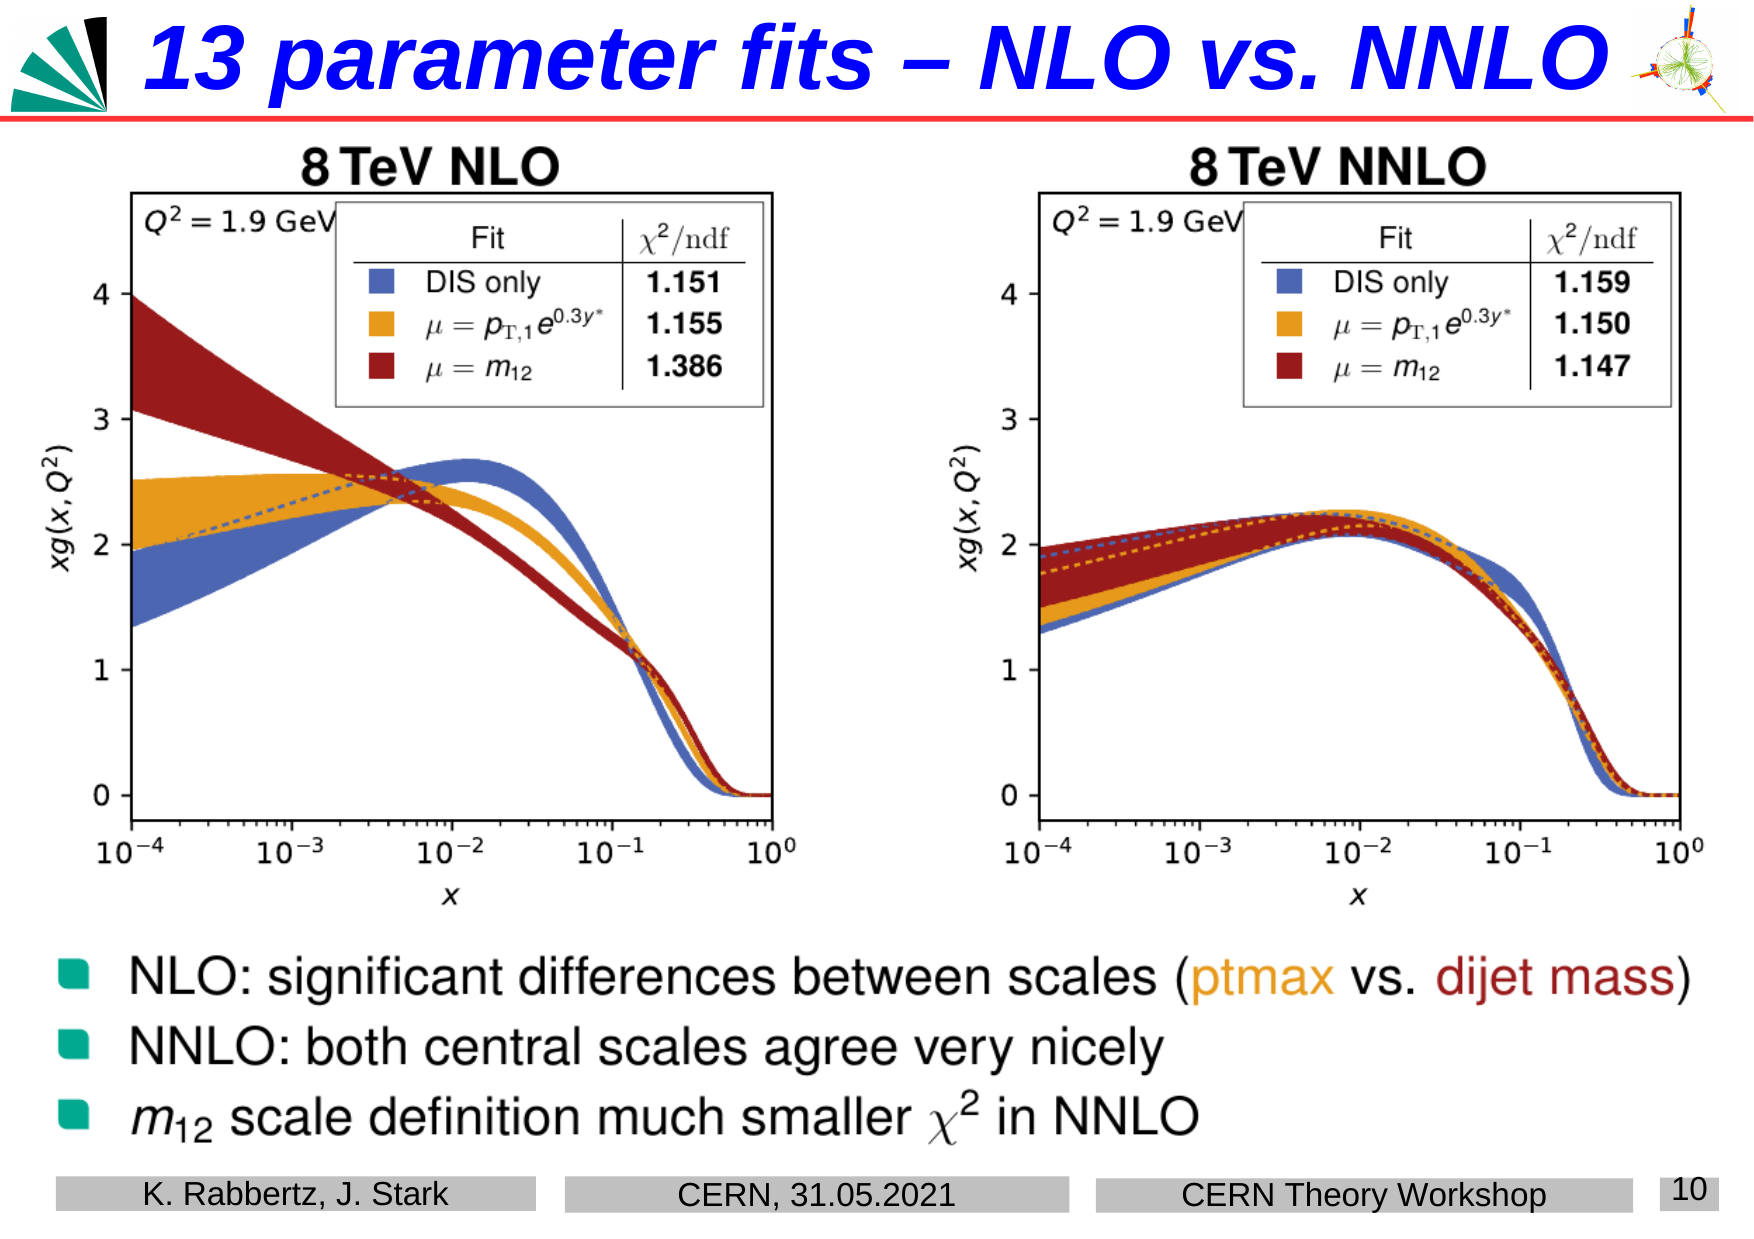

# 13 parameter fits – NLO vs. NNLO